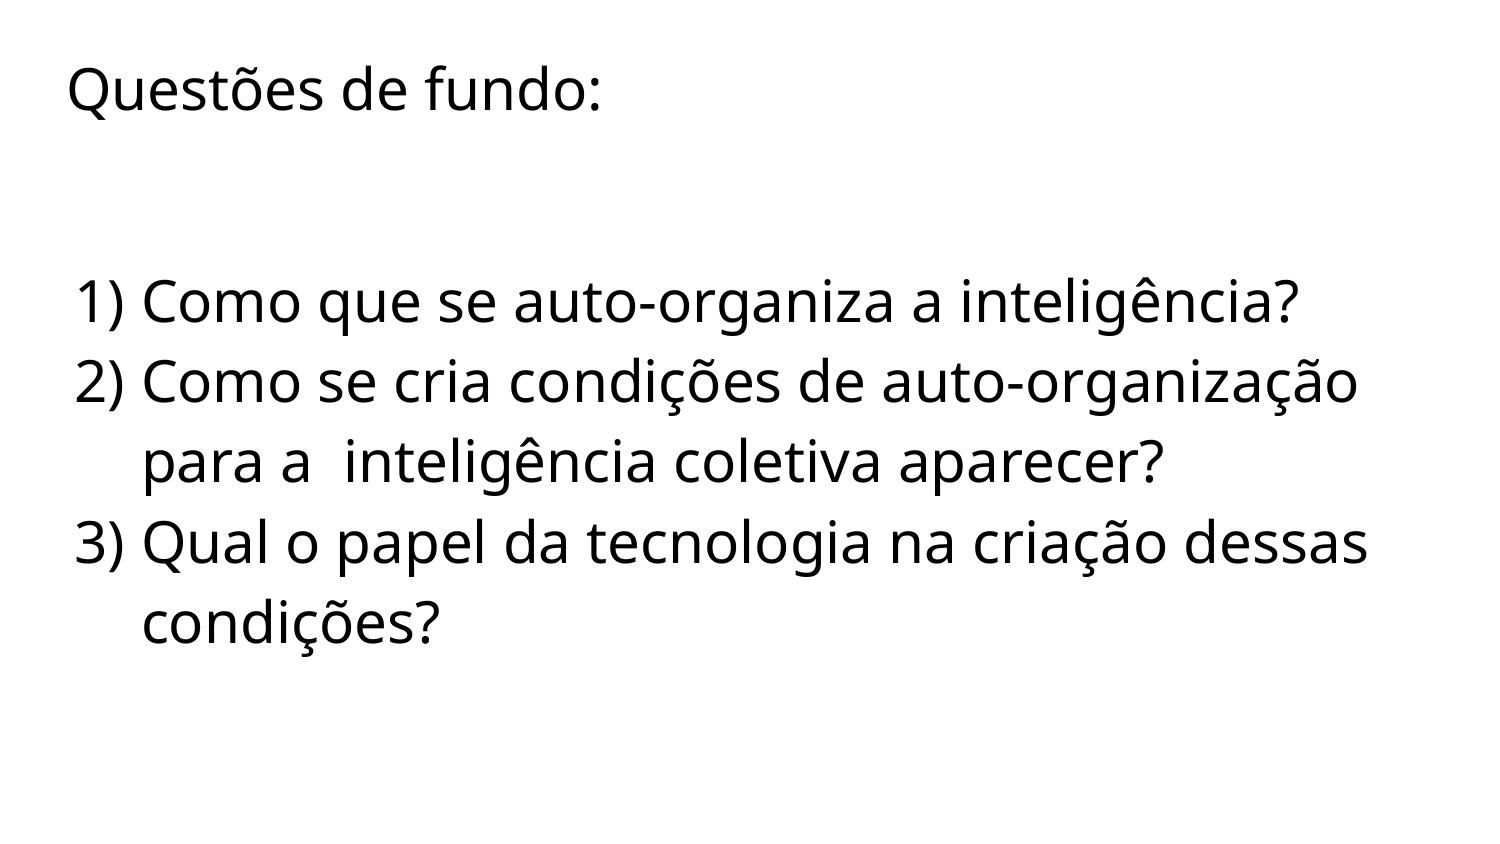

# Questões de fundo:
Como que se auto-organiza a inteligência?
Como se cria condições de auto-organização para a inteligência coletiva aparecer?
Qual o papel da tecnologia na criação dessas condições?